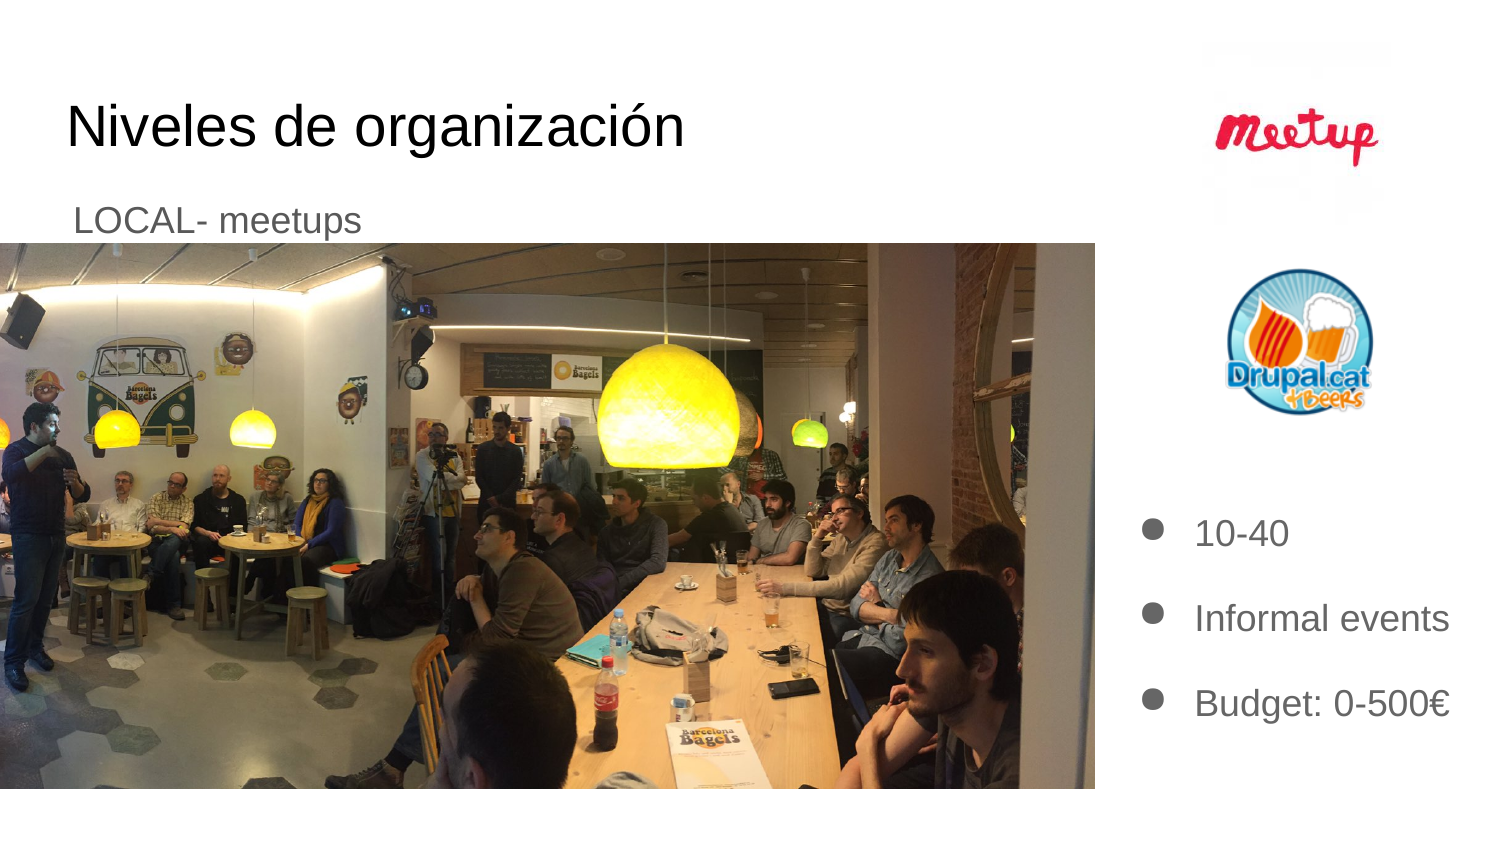

Niveles de organización
LOCAL- meetups
10-40
Informal events
Budget: 0-500€